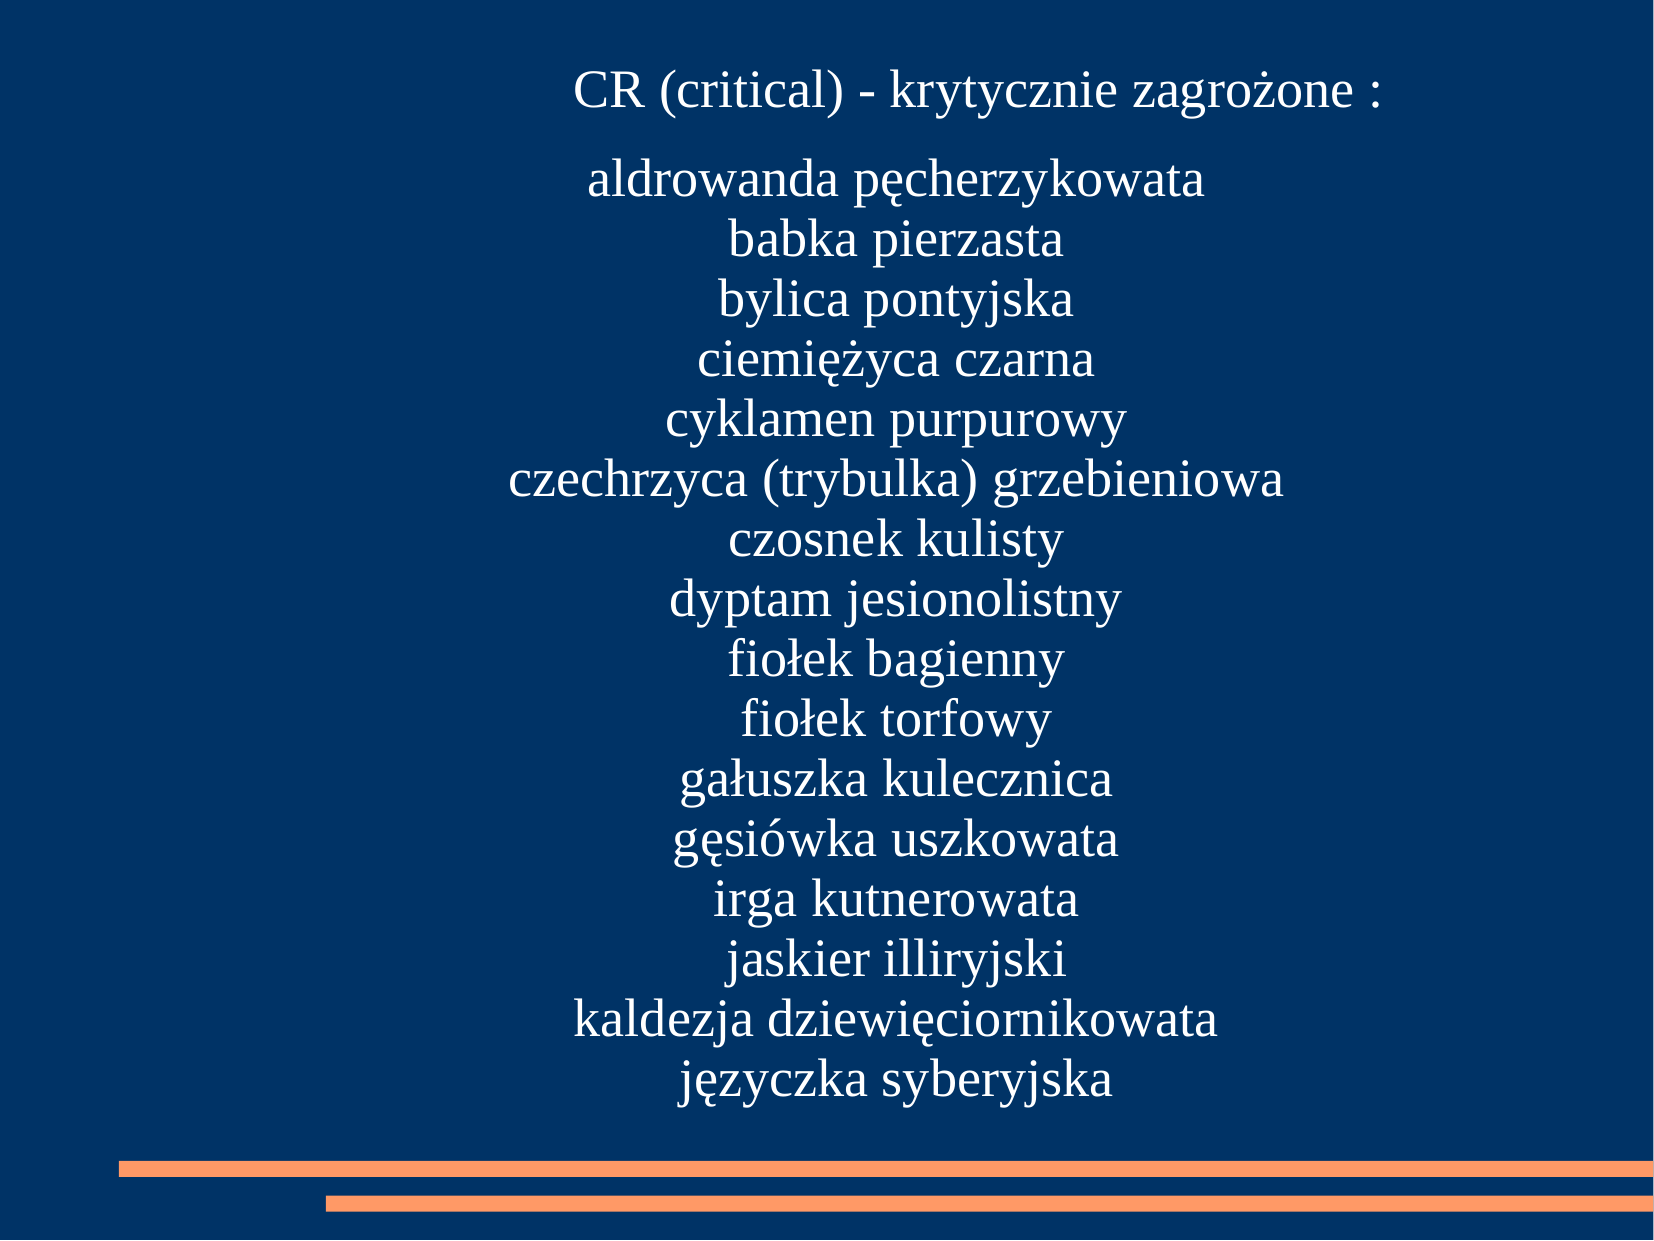

CR (critical) - krytycznie zagrożone :
aldrowanda pęcherzykowata
babka pierzasta
bylica pontyjska
ciemiężyca czarna
cyklamen purpurowy
czechrzyca (trybulka) grzebieniowa
czosnek kulisty
dyptam jesionolistny
fiołek bagienny
fiołek torfowy
gałuszka kulecznica
gęsiówka uszkowata
irga kutnerowata
jaskier illiryjski
kaldezja dziewięciornikowata
języczka syberyjska
#